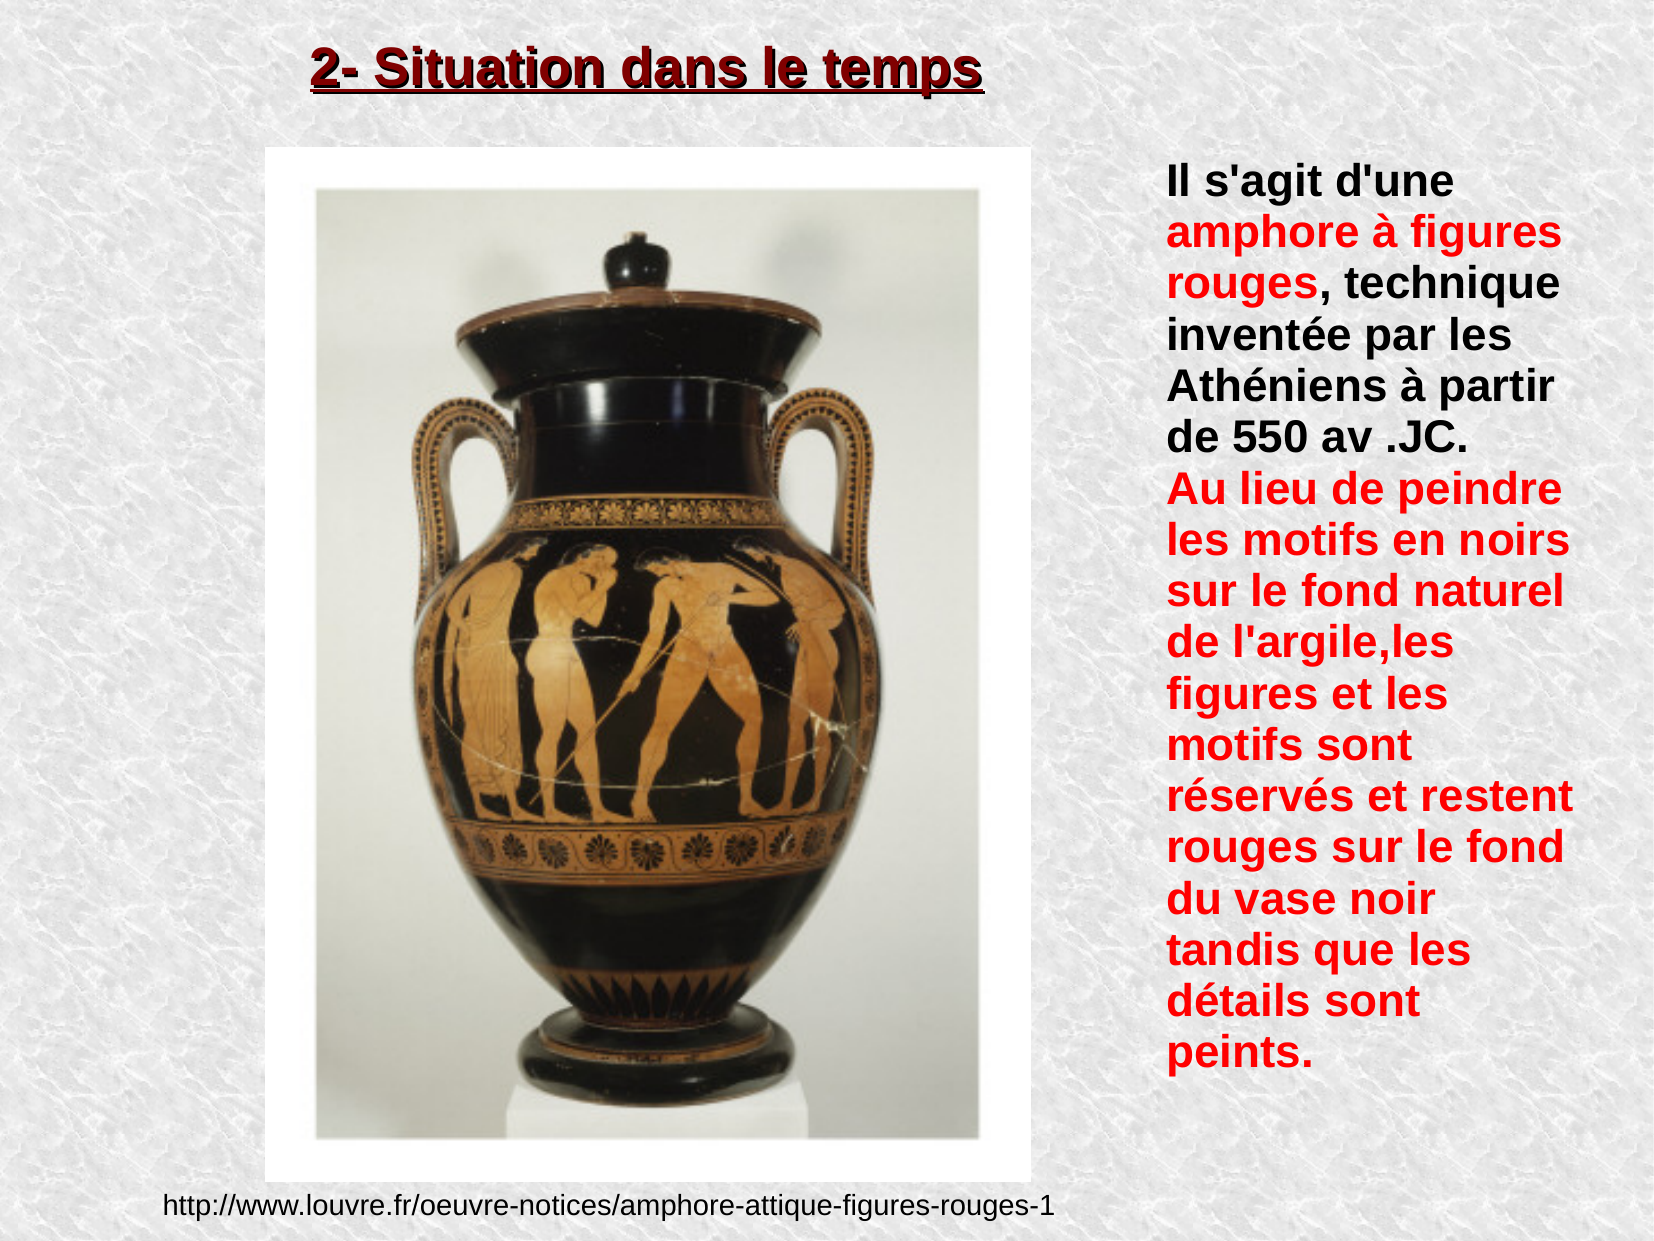

2- Situation dans le temps
Il s'agit d'une amphore à figures rouges, technique inventée par les Athéniens à partir de 550 av .JC.
Au lieu de peindre les motifs en noirs sur le fond naturel de l'argile,les figures et les motifs sont réservés et restent rouges sur le fond du vase noir tandis que les détails sont peints.
http://www.louvre.fr/oeuvre-notices/amphore-attique-figures-rouges-1